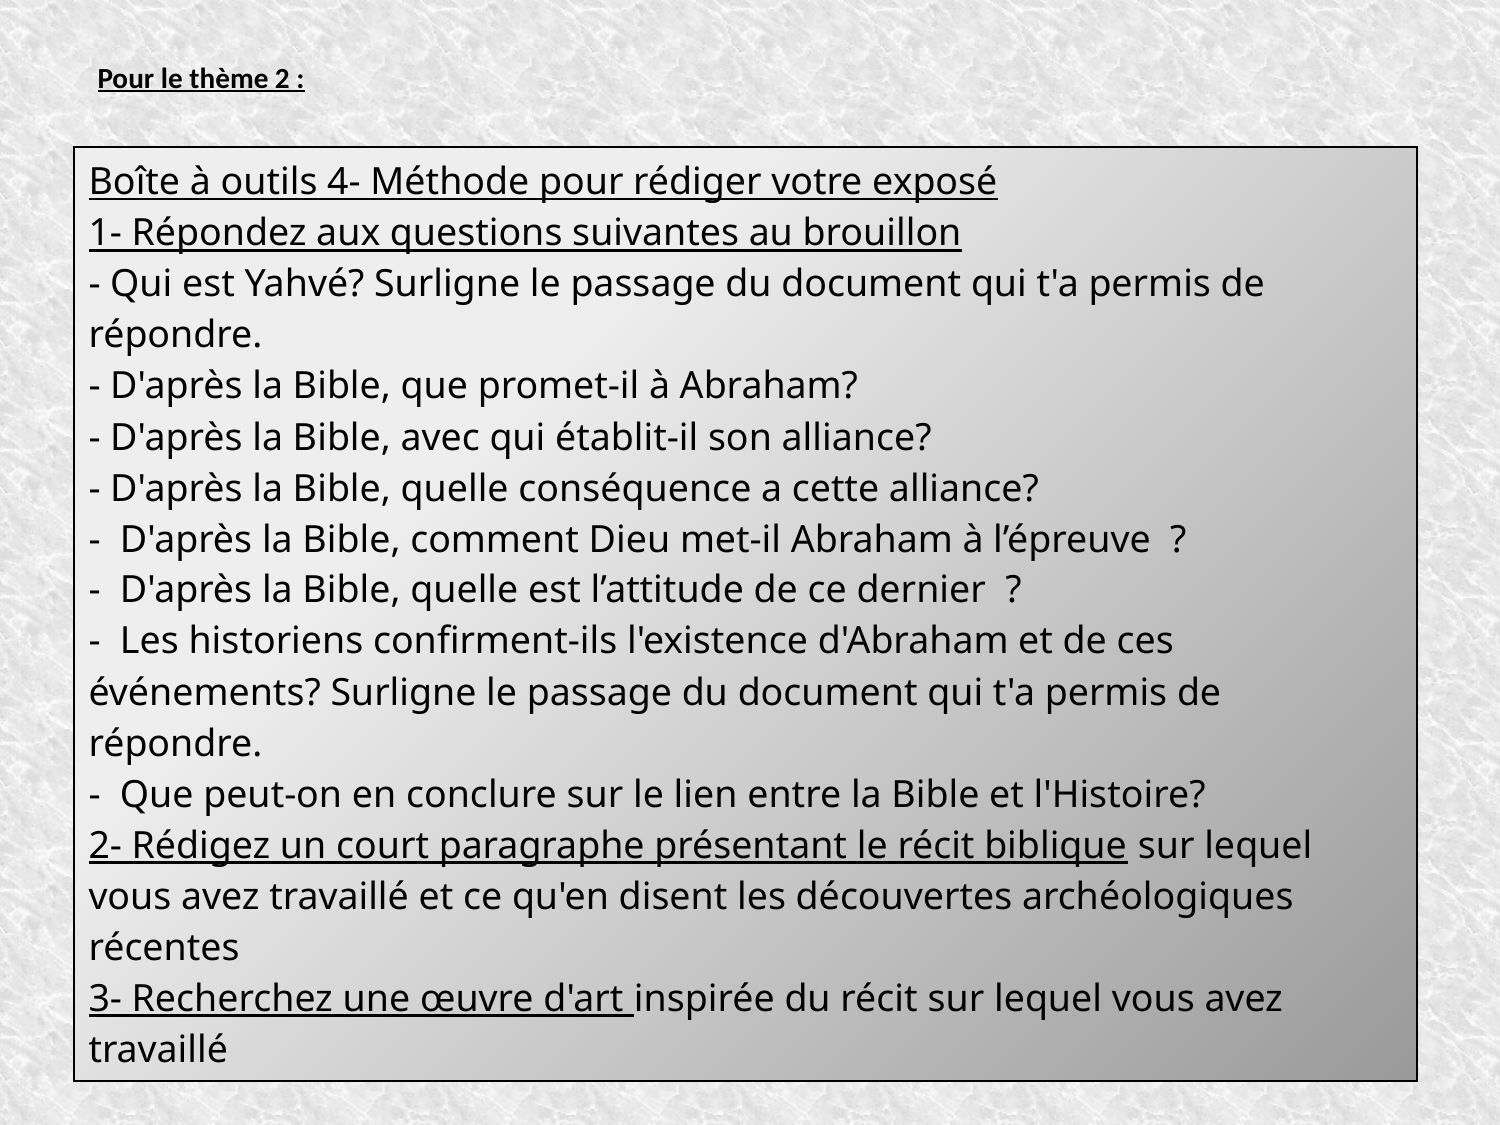

Pour le thème 2 :
| Boîte à outils 4- Méthode pour rédiger votre exposé 1- Répondez aux questions suivantes au brouillon - Qui est Yahvé? Surligne le passage du document qui t'a permis de répondre. - D'après la Bible, que promet-il à Abraham? - D'après la Bible, avec qui établit-il son alliance? - D'après la Bible, quelle conséquence a cette alliance? - D'après la Bible, comment Dieu met-il Abraham à l’épreuve  ? - D'après la Bible, quelle est l’attitude de ce dernier  ? - Les historiens confirment-ils l'existence d'Abraham et de ces événements? Surligne le passage du document qui t'a permis de répondre. - Que peut-on en conclure sur le lien entre la Bible et l'Histoire? 2- Rédigez un court paragraphe présentant le récit biblique sur lequel vous avez travaillé et ce qu'en disent les découvertes archéologiques récentes 3- Recherchez une œuvre d'art inspirée du récit sur lequel vous avez travaillé |
| --- |